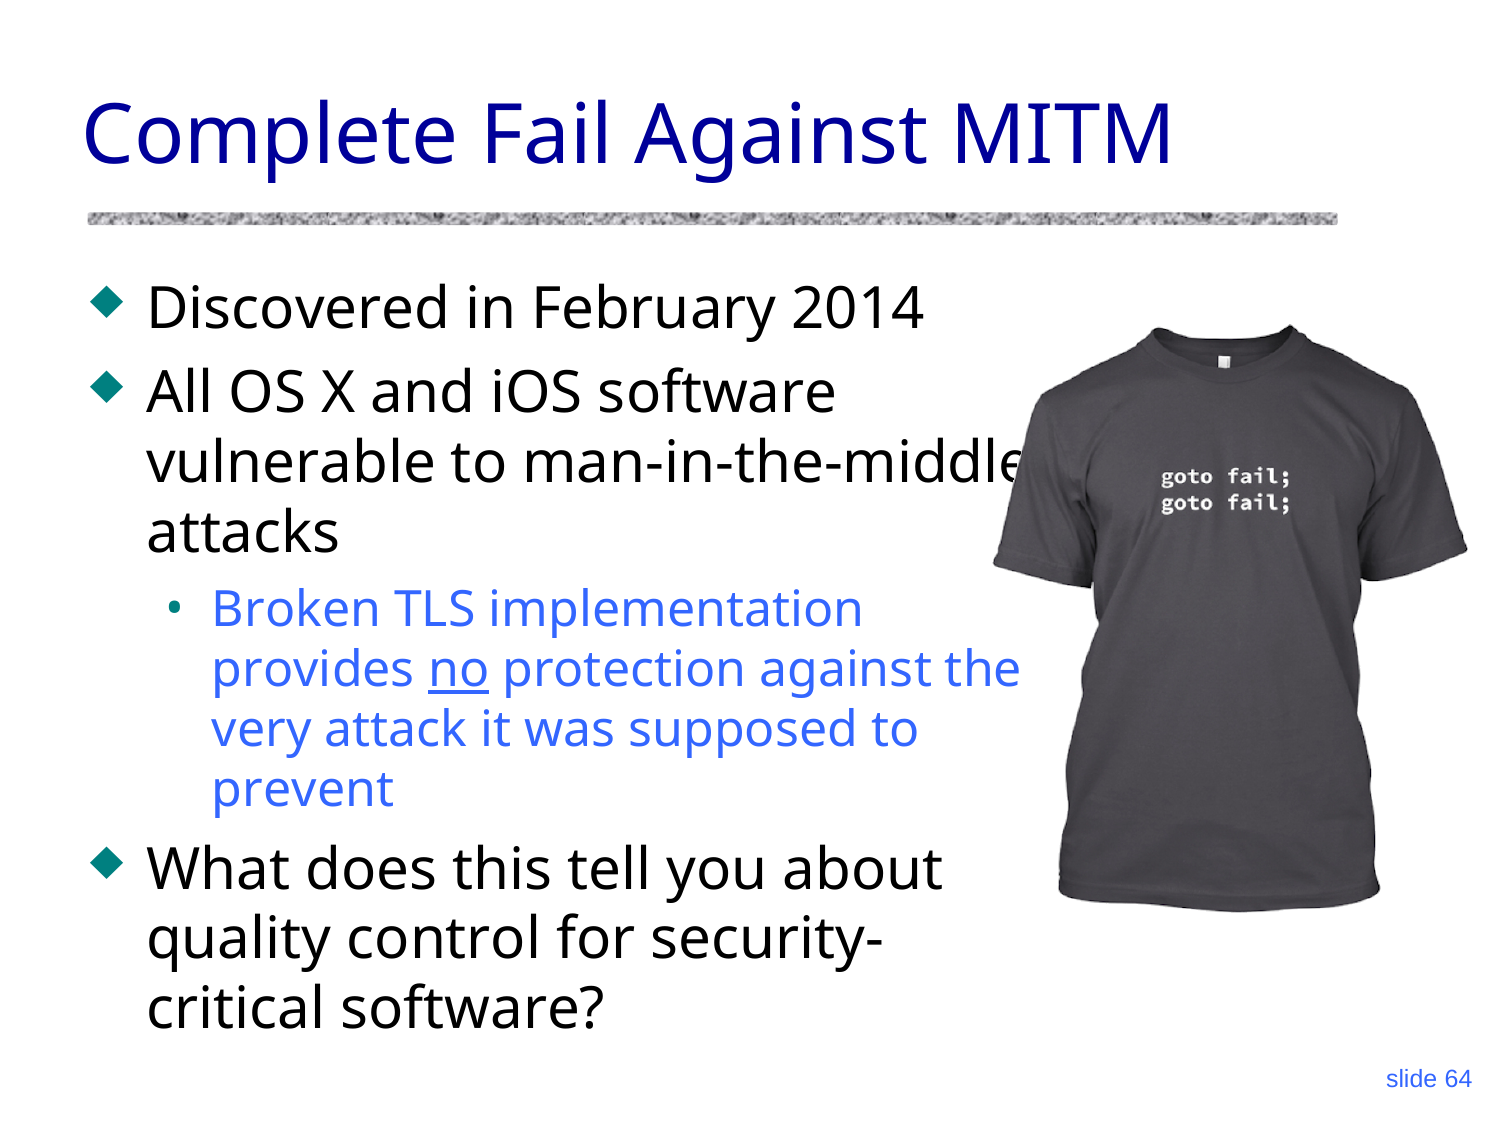

# Complete Fail Against MITM
Discovered in February 2014
All OS X and iOS software vulnerable to man-in-the-middle attacks
Broken TLS implementation provides no protection against the very attack it was supposed to prevent
What does this tell you about quality control for security-critical software?
slide